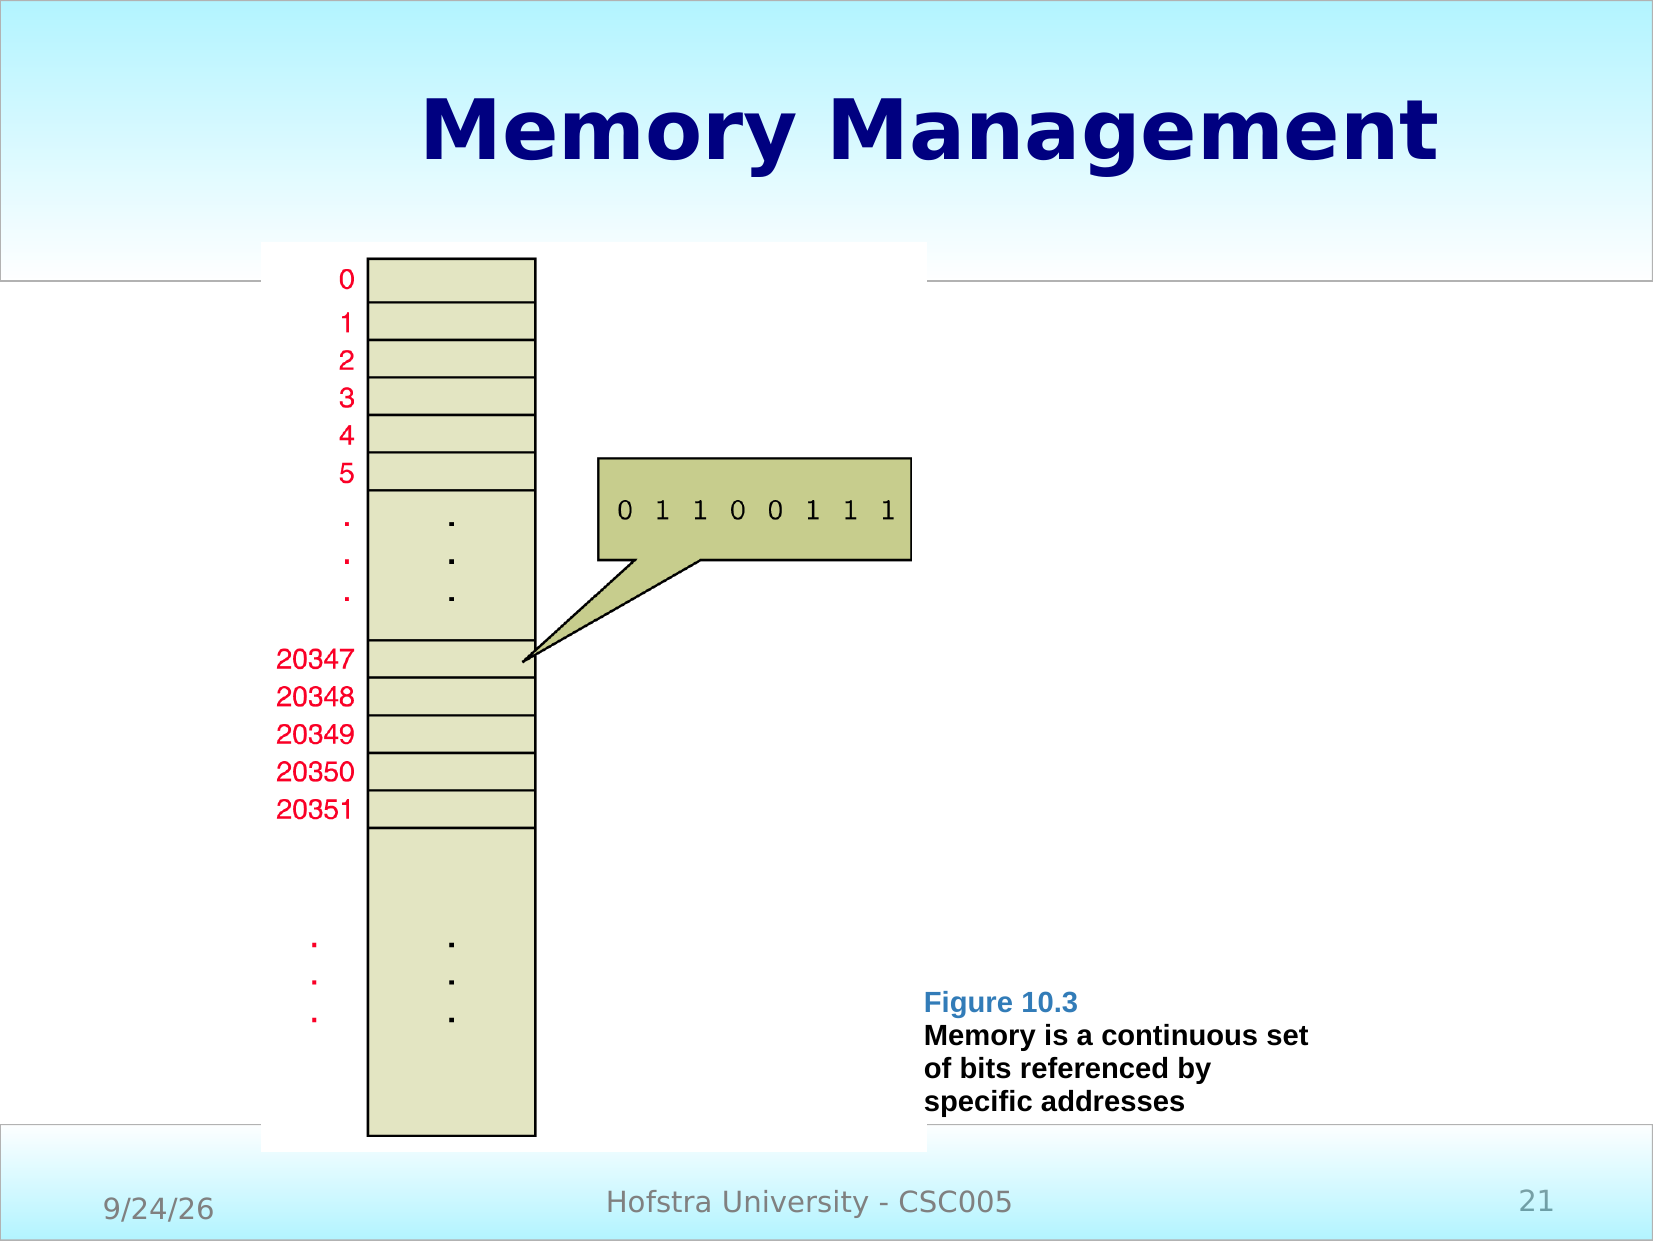

# Memory Management
Figure 10.3
Memory is a continuous set of bits referenced by specific addresses
21
Hofstra University - CSC005